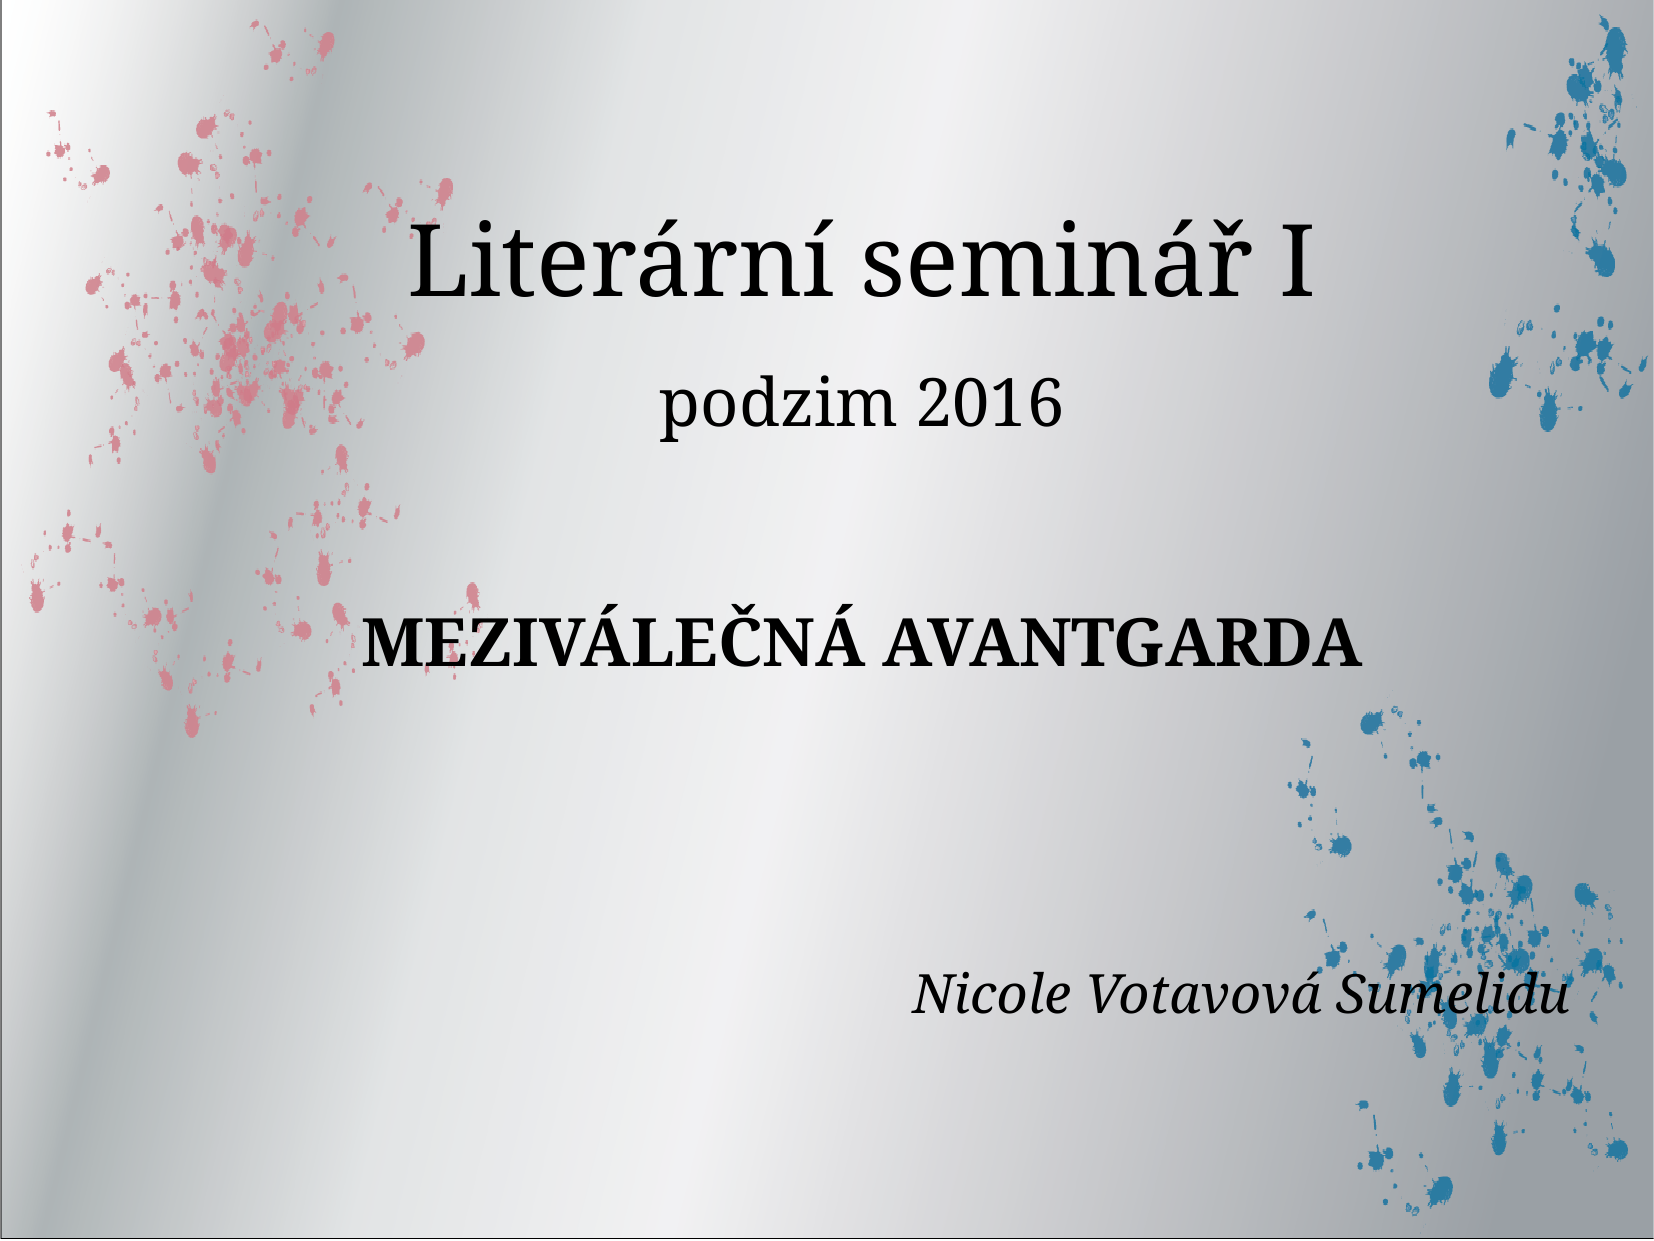

#
Literární seminář I
podzim 2016
MEZIVÁLEČNÁ AVANTGARDA
Nicole Votavová Sumelidu